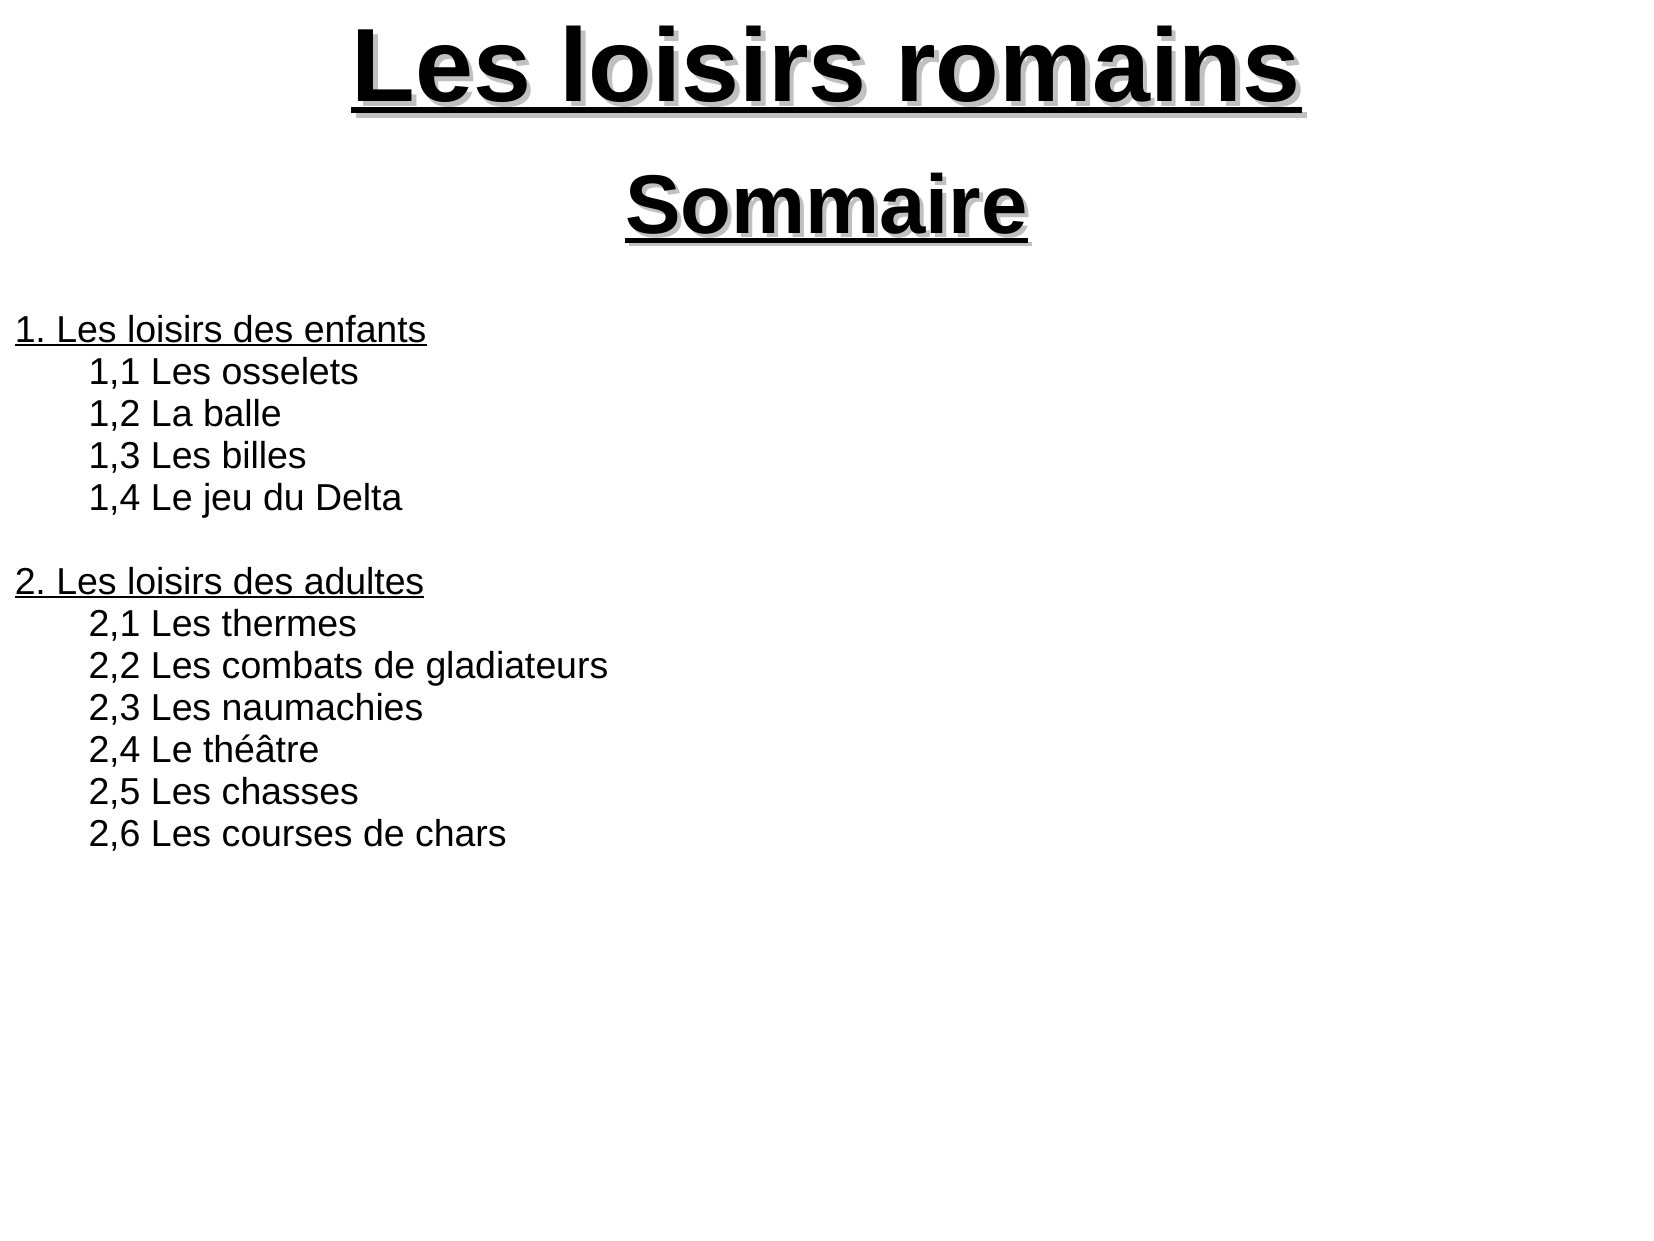

Les loisirs romains
Sommaire
1. Les loisirs des enfants
	1,1 Les osselets
	1,2 La balle
	1,3 Les billes
	1,4 Le jeu du Delta
2. Les loisirs des adultes
 	2,1 Les thermes
	2,2 Les combats de gladiateurs
	2,3 Les naumachies
	2,4 Le théâtre
	2,5 Les chasses
	2,6 Les courses de chars